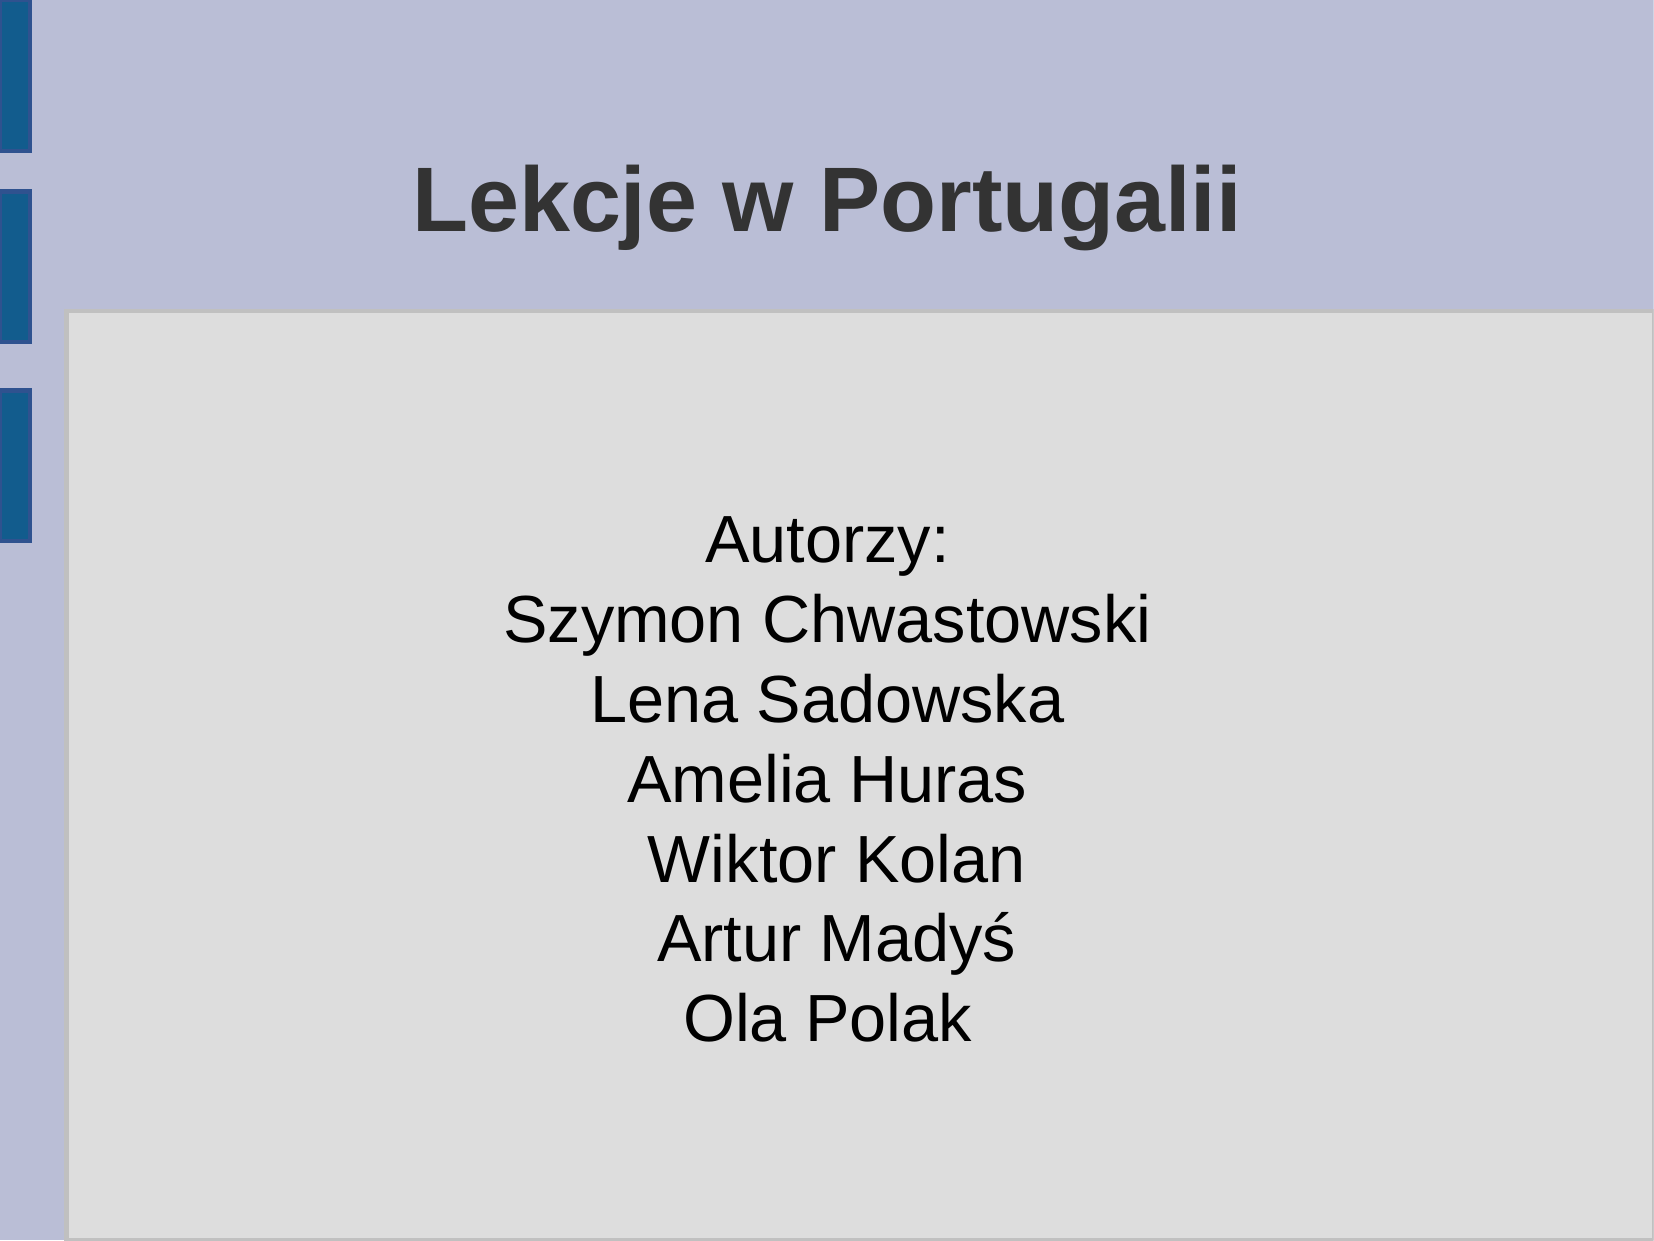

Autorzy:
Szymon Chwastowski
Lena Sadowska
Amelia Huras
 Wiktor Kolan
 Artur Madyś
Ola Polak
# Lekcje w Portugalii